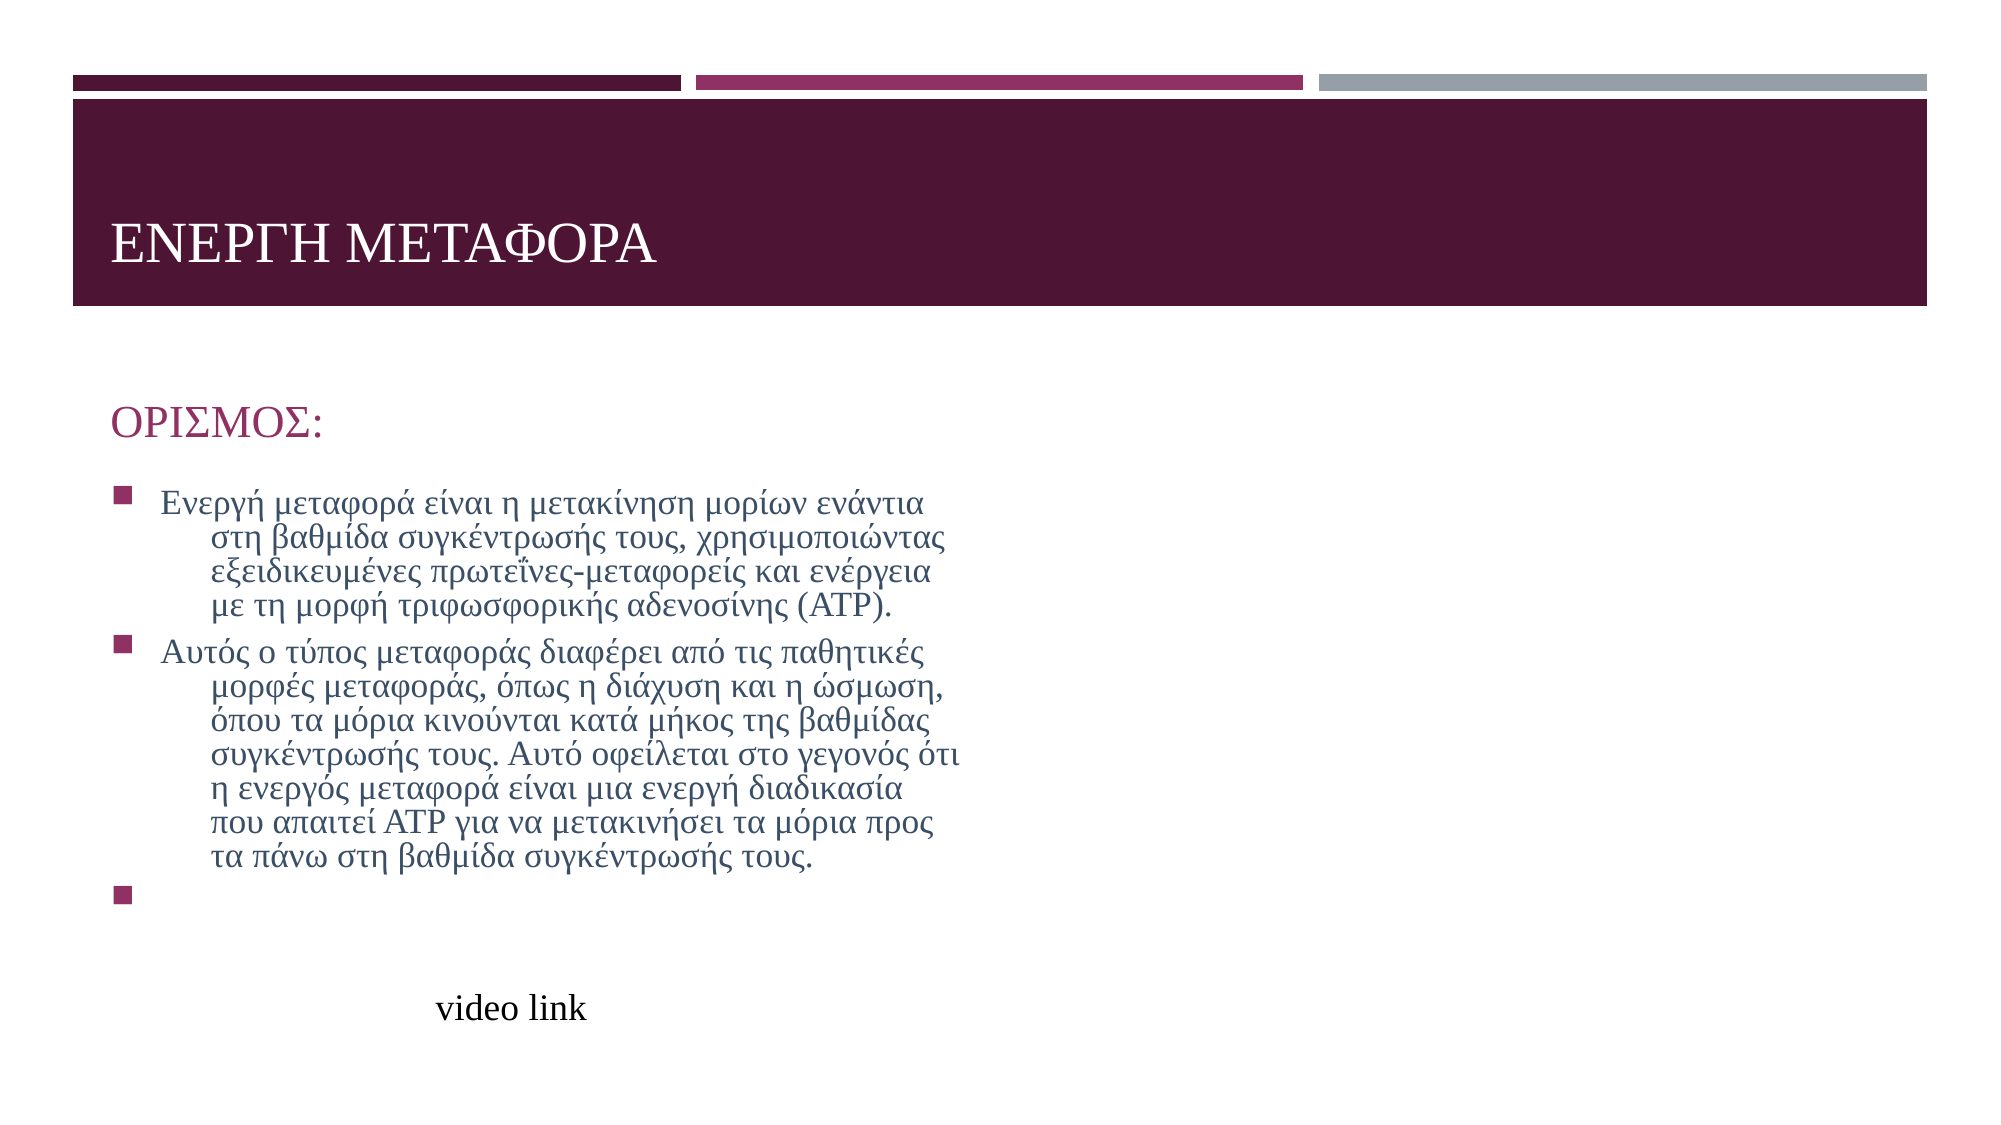

# ΕΝΕΡΓΗ ΜΕΤΑΦΟΡΑ
ΟΡΙΣΜΟΣ:
Ενεργή μεταφορά είναι η μετακίνηση μορίων ενάντια στη βαθμίδα συγκέντρωσής τους, χρησιμοποιώντας εξειδικευμένες πρωτεΐνες-μεταφορείς και ενέργεια με τη μορφή τριφωσφορικής αδενοσίνης (ATP).
Αυτός ο τύπος μεταφοράς διαφέρει από τις παθητικές μορφές μεταφοράς, όπως η διάχυση και η ώσμωση, όπου τα μόρια κινούνται κατά μήκος της βαθμίδας συγκέντρωσής τους. Αυτό οφείλεται στο γεγονός ότι η ενεργός μεταφορά είναι μια ενεργή διαδικασία που απαιτεί ΑΤΡ για να μετακινήσει τα μόρια προς τα πάνω στη βαθμίδα συγκέντρωσής τους.
video link